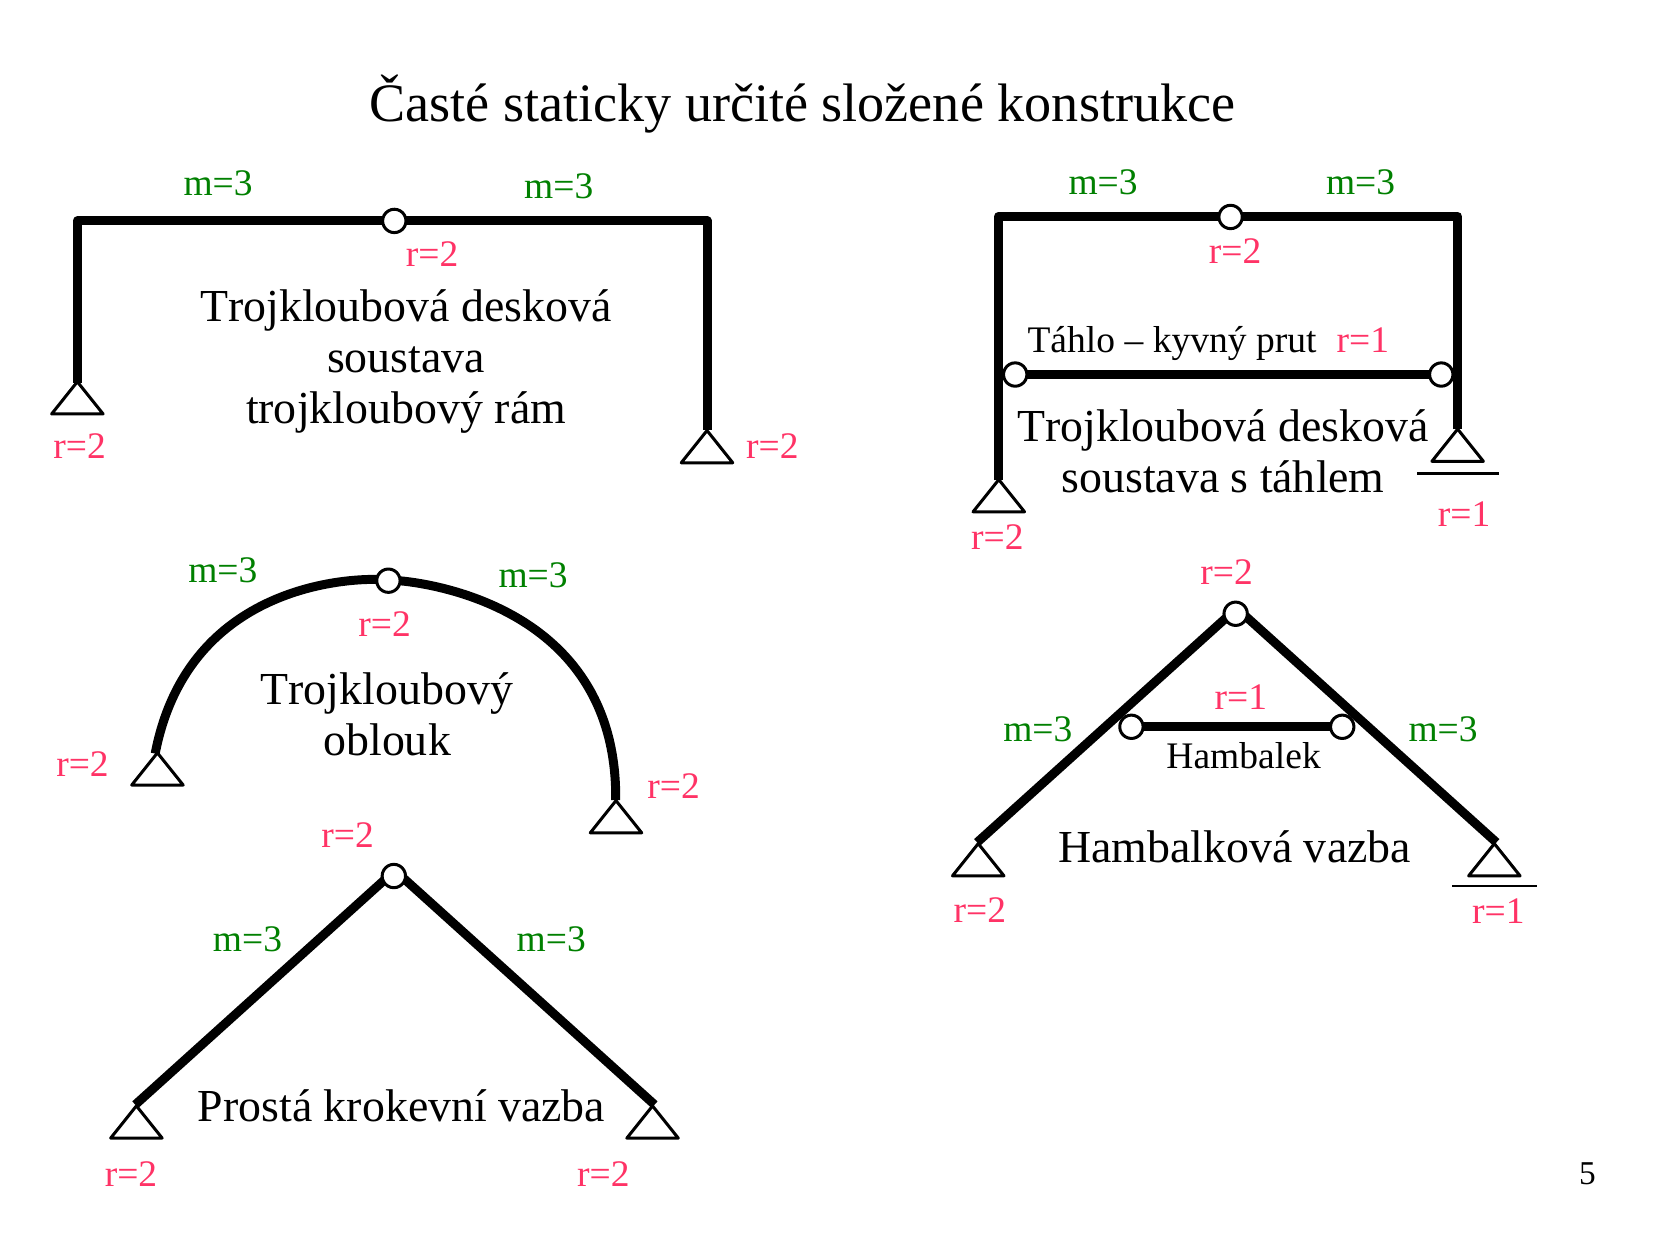

# Časté staticky určité složené konstrukce
m=3
m=3
m=3
m=3
r=2
r=2
Trojkloubová desková soustava
trojkloubový rám
r=1
Táhlo – kyvný prut
Trojkloubová desková soustava s táhlem
r=2
r=2
r=1
r=2
m=3
r=2
m=3
r=2
Trojkloubový oblouk
r=1
m=3
m=3
Hambalek
r=2
r=2
r=2
Hambalková vazba
r=2
r=1
m=3
m=3
Prostá krokevní vazba
r=2
r=2
5